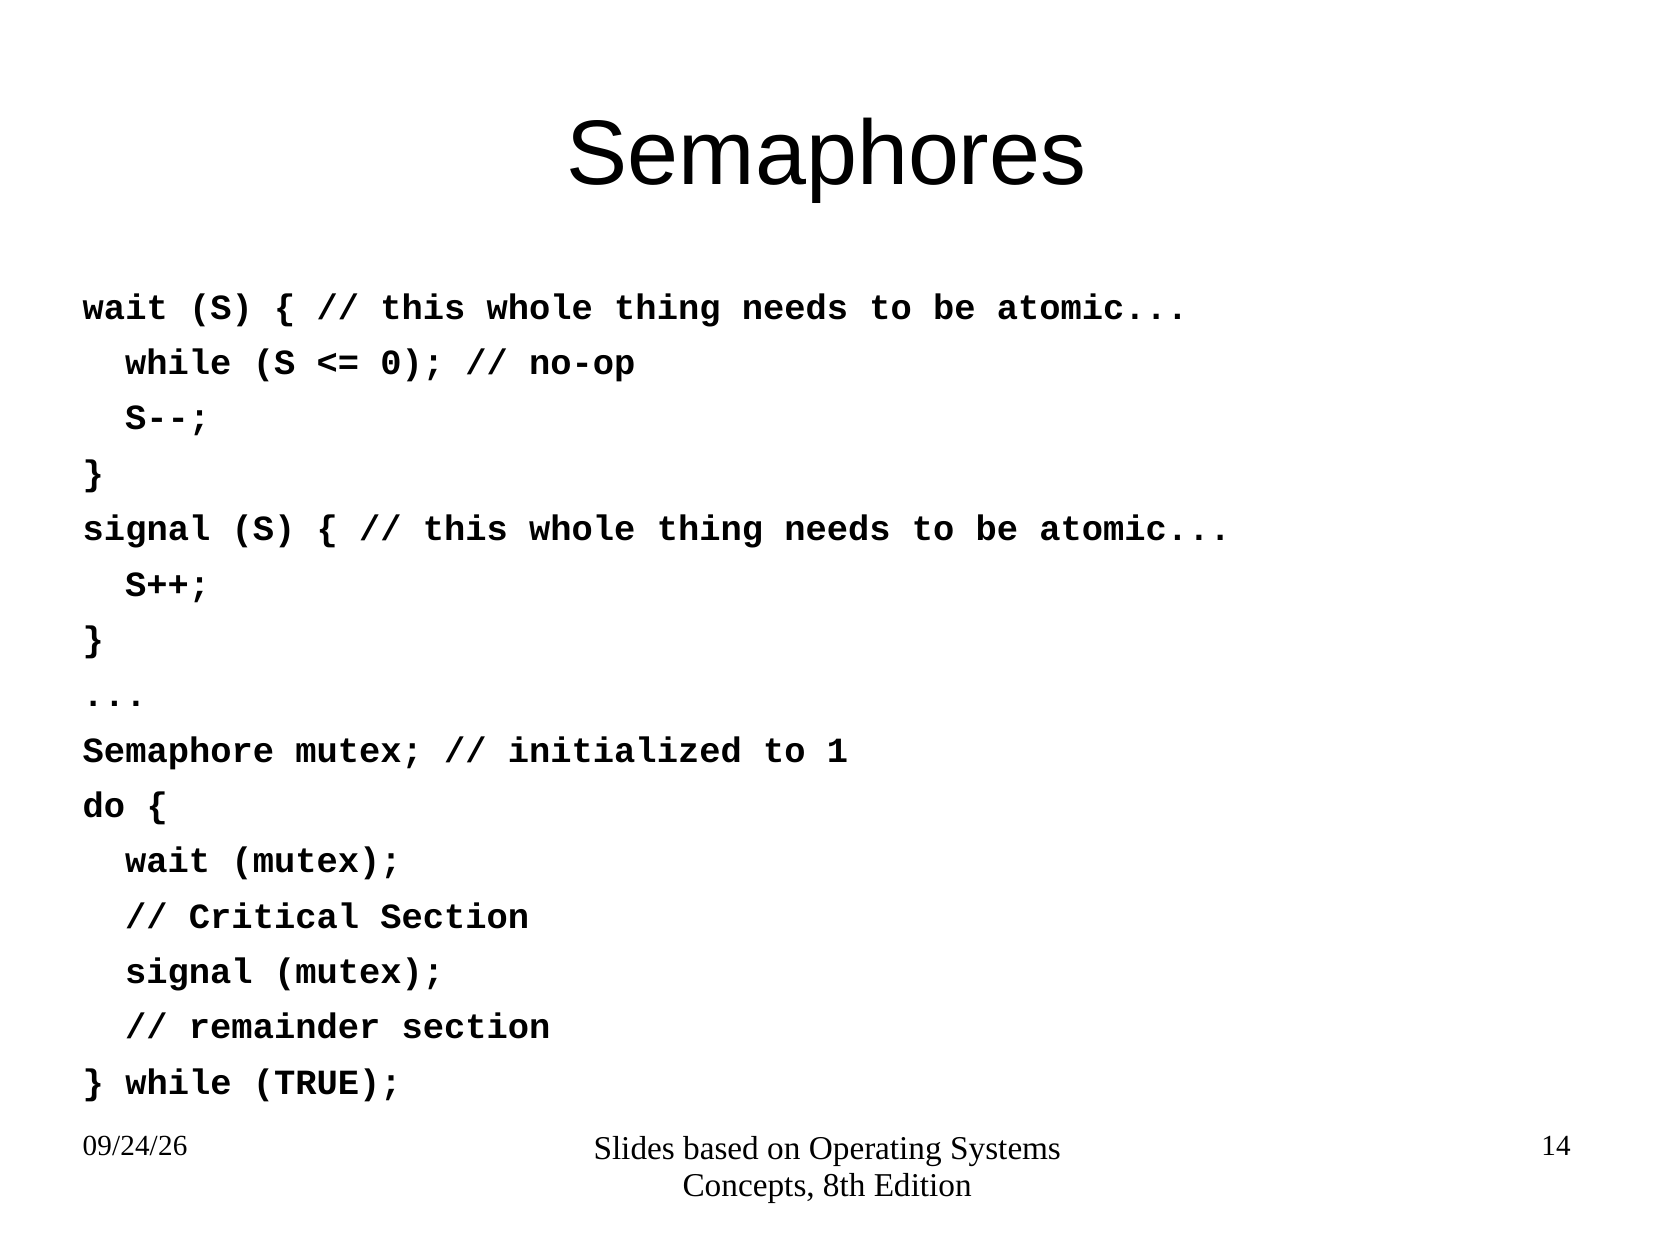

# Semaphores
wait (S) { // this whole thing needs to be atomic...
 while (S <= 0); // no-op
 S--;
}
signal (S) { // this whole thing needs to be atomic...
 S++;
}
...
Semaphore mutex; // initialized to 1
do {
 wait (mutex);
 // Critical Section
 signal (mutex);
 // remainder section
} while (TRUE);
14